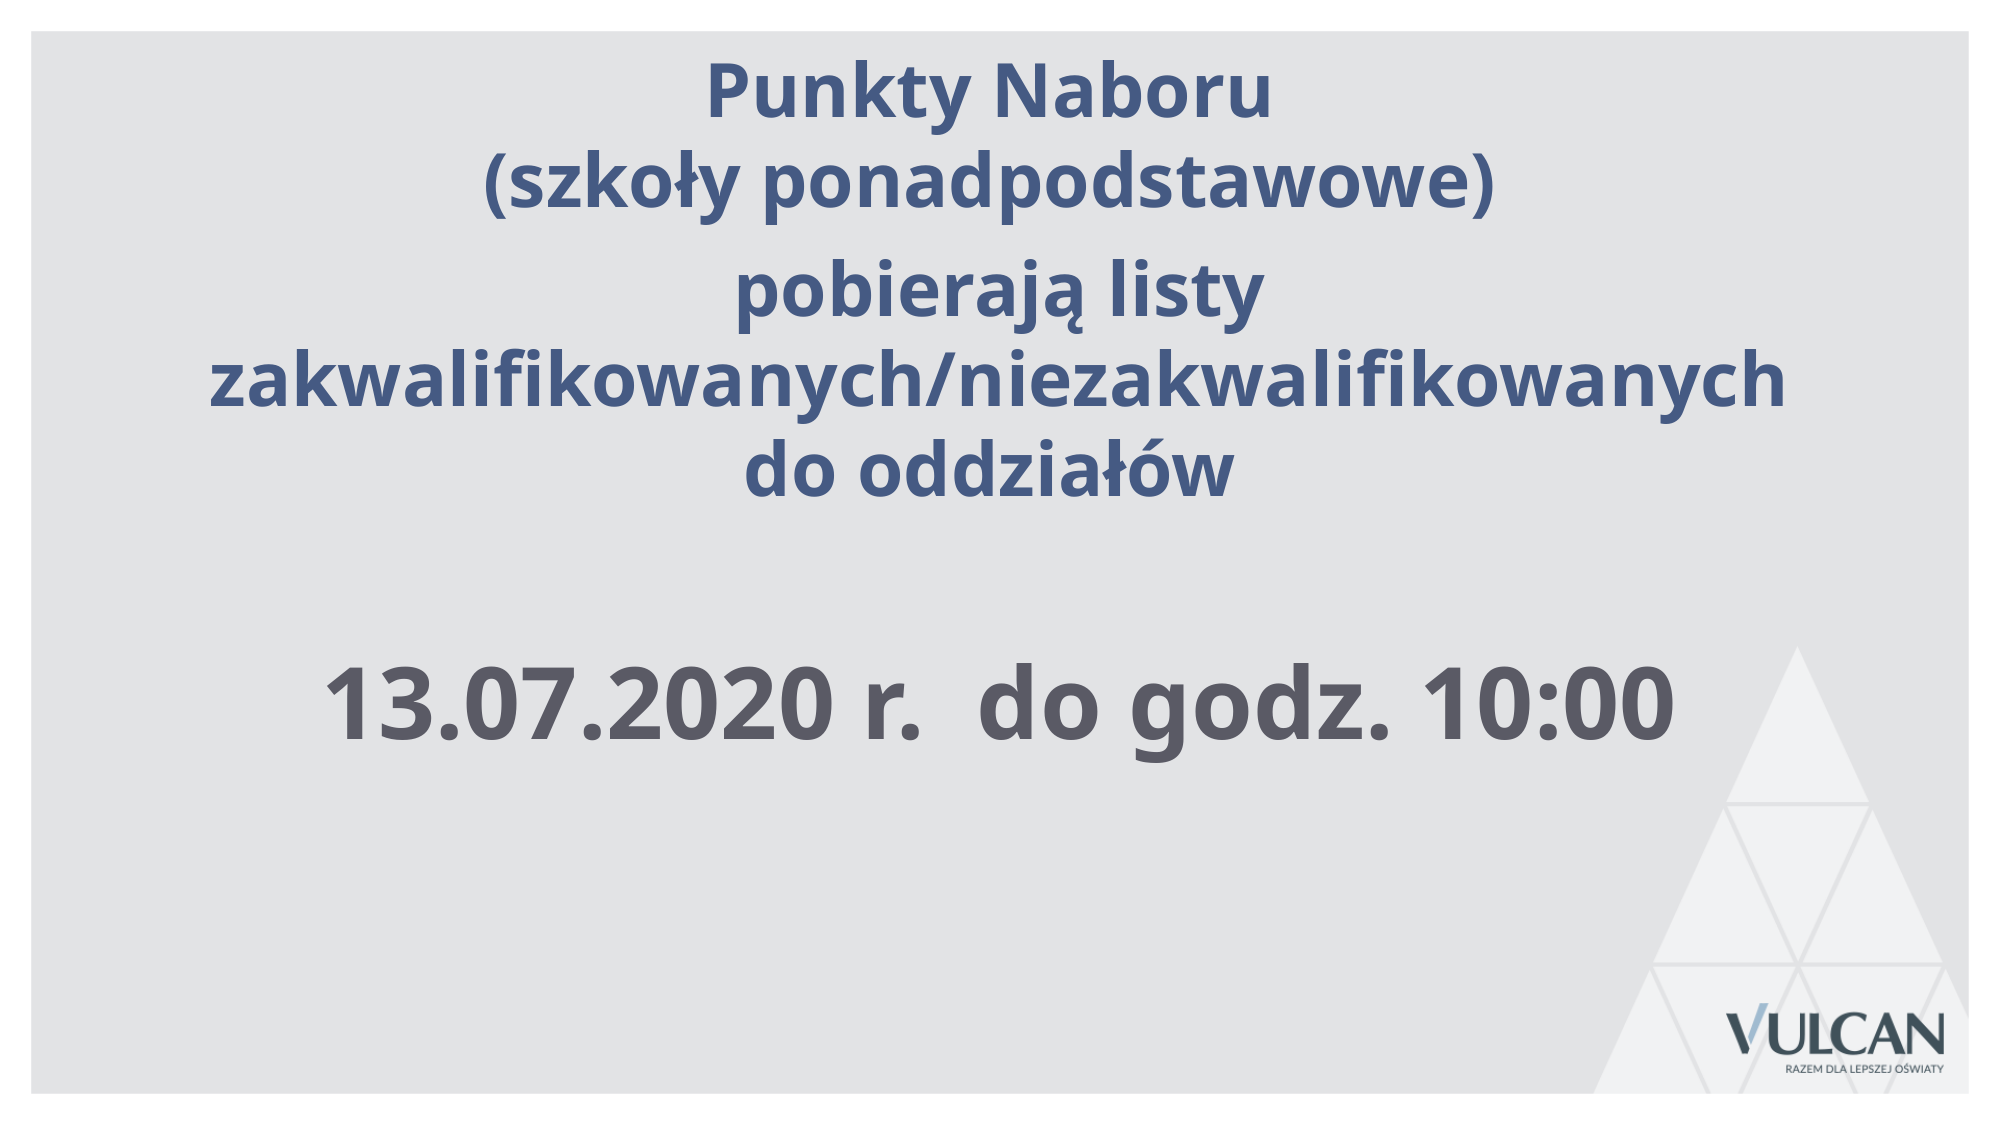

Punkty Naboru
(szkoły ponadpodstawowe)
pobierają listy zakwalifikowanych/niezakwalifikowanych do oddziałów
13.07.2020 r. do godz. 10:00